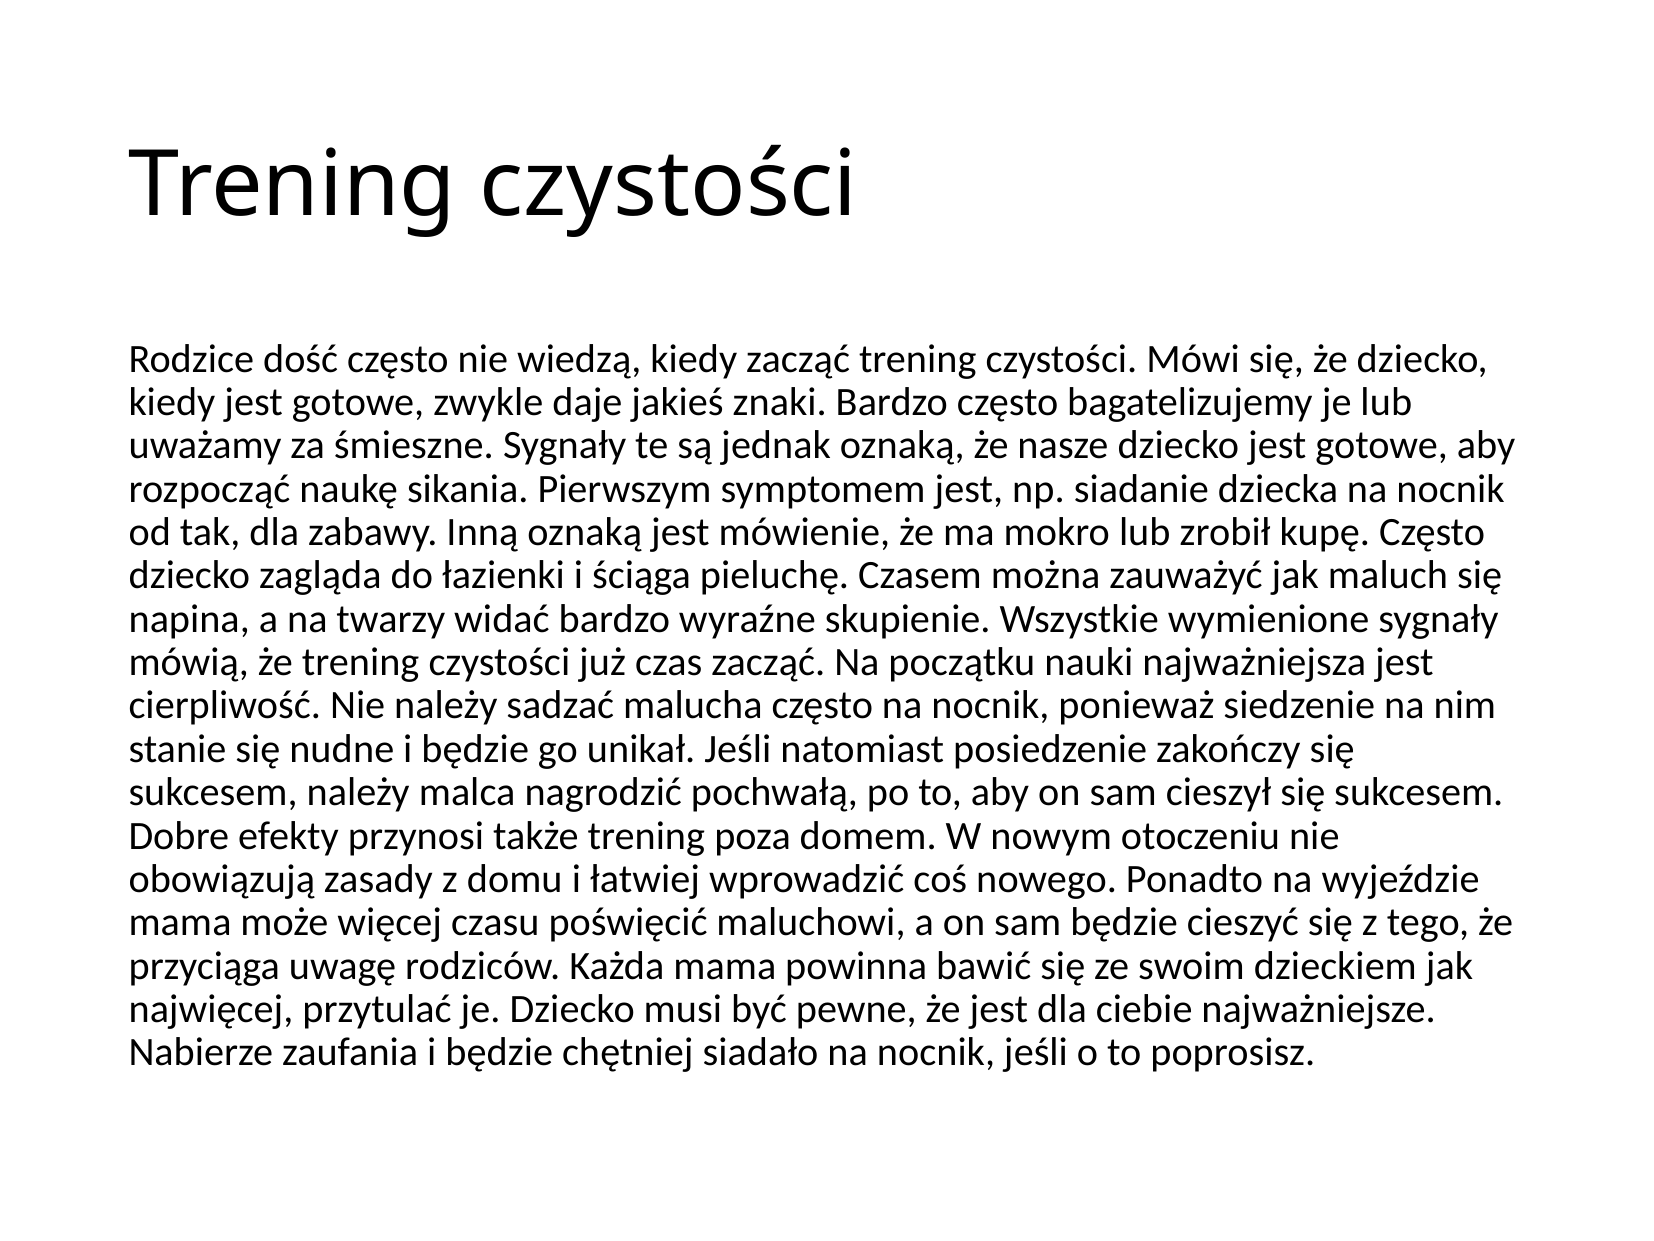

# Trening czystości
Rodzice dość często nie wiedzą, kiedy zacząć trening czystości. Mówi się, że dziecko, kiedy jest gotowe, zwykle daje jakieś znaki. Bardzo często bagatelizujemy je lub uważamy za śmieszne. Sygnały te są jednak oznaką, że nasze dziecko jest gotowe, aby rozpocząć naukę sikania. Pierwszym symptomem jest, np. siadanie dziecka na nocnik od tak, dla zabawy. Inną oznaką jest mówienie, że ma mokro lub zrobił kupę. Często dziecko zagląda do łazienki i ściąga pieluchę. Czasem można zauważyć jak maluch się napina, a na twarzy widać bardzo wyraźne skupienie. Wszystkie wymienione sygnały mówią, że trening czystości już czas zacząć. Na początku nauki najważniejsza jest cierpliwość. Nie należy sadzać malucha często na nocnik, ponieważ siedzenie na nim stanie się nudne i będzie go unikał. Jeśli natomiast posiedzenie zakończy się sukcesem, należy malca nagrodzić pochwałą, po to, aby on sam cieszył się sukcesem. Dobre efekty przynosi także trening poza domem. W nowym otoczeniu nie obowiązują zasady z domu i łatwiej wprowadzić coś nowego. Ponadto na wyjeździe mama może więcej czasu poświęcić maluchowi, a on sam będzie cieszyć się z tego, że przyciąga uwagę rodziców. Każda mama powinna bawić się ze swoim dzieckiem jak najwięcej, przytulać je. Dziecko musi być pewne, że jest dla ciebie najważniejsze. Nabierze zaufania i będzie chętniej siadało na nocnik, jeśli o to poprosisz.